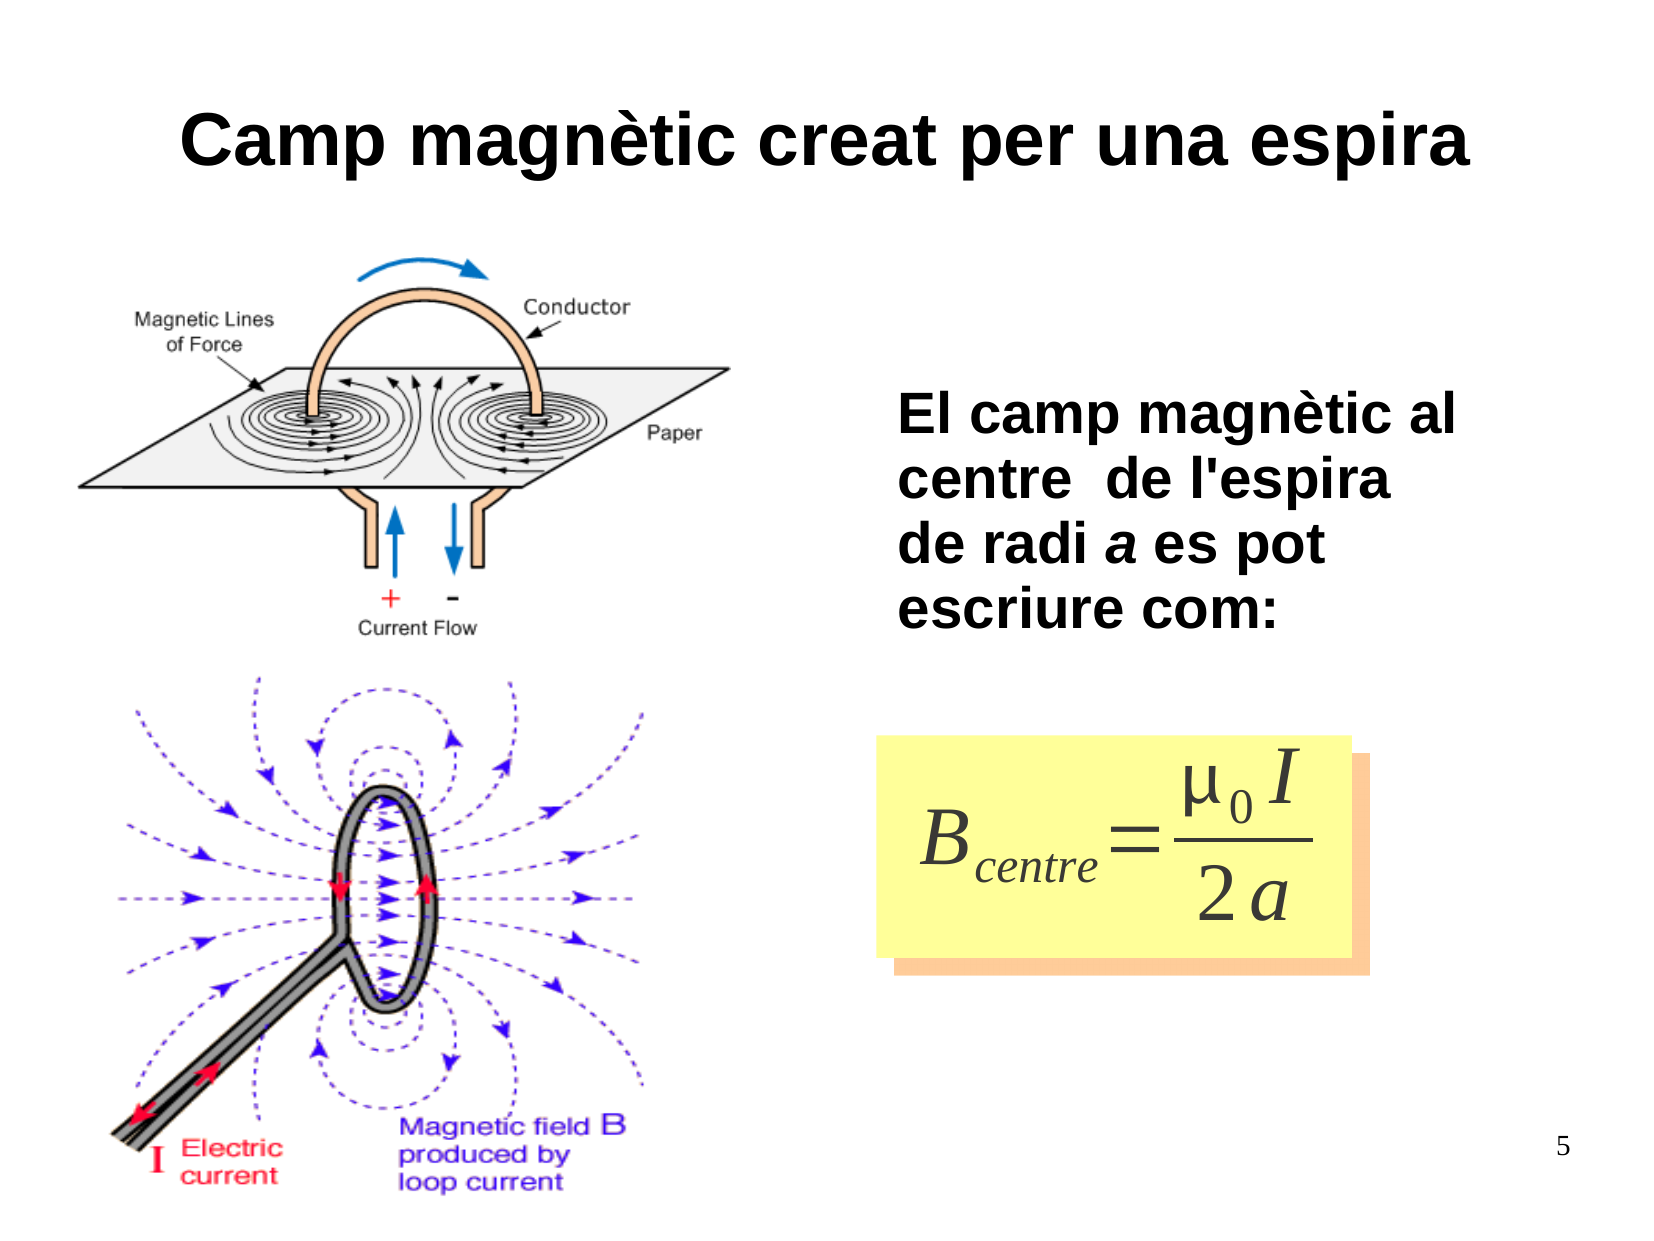

Camp magnètic creat per una espira
El camp magnètic al centre de l'espira de radi a es pot escriure com:
5